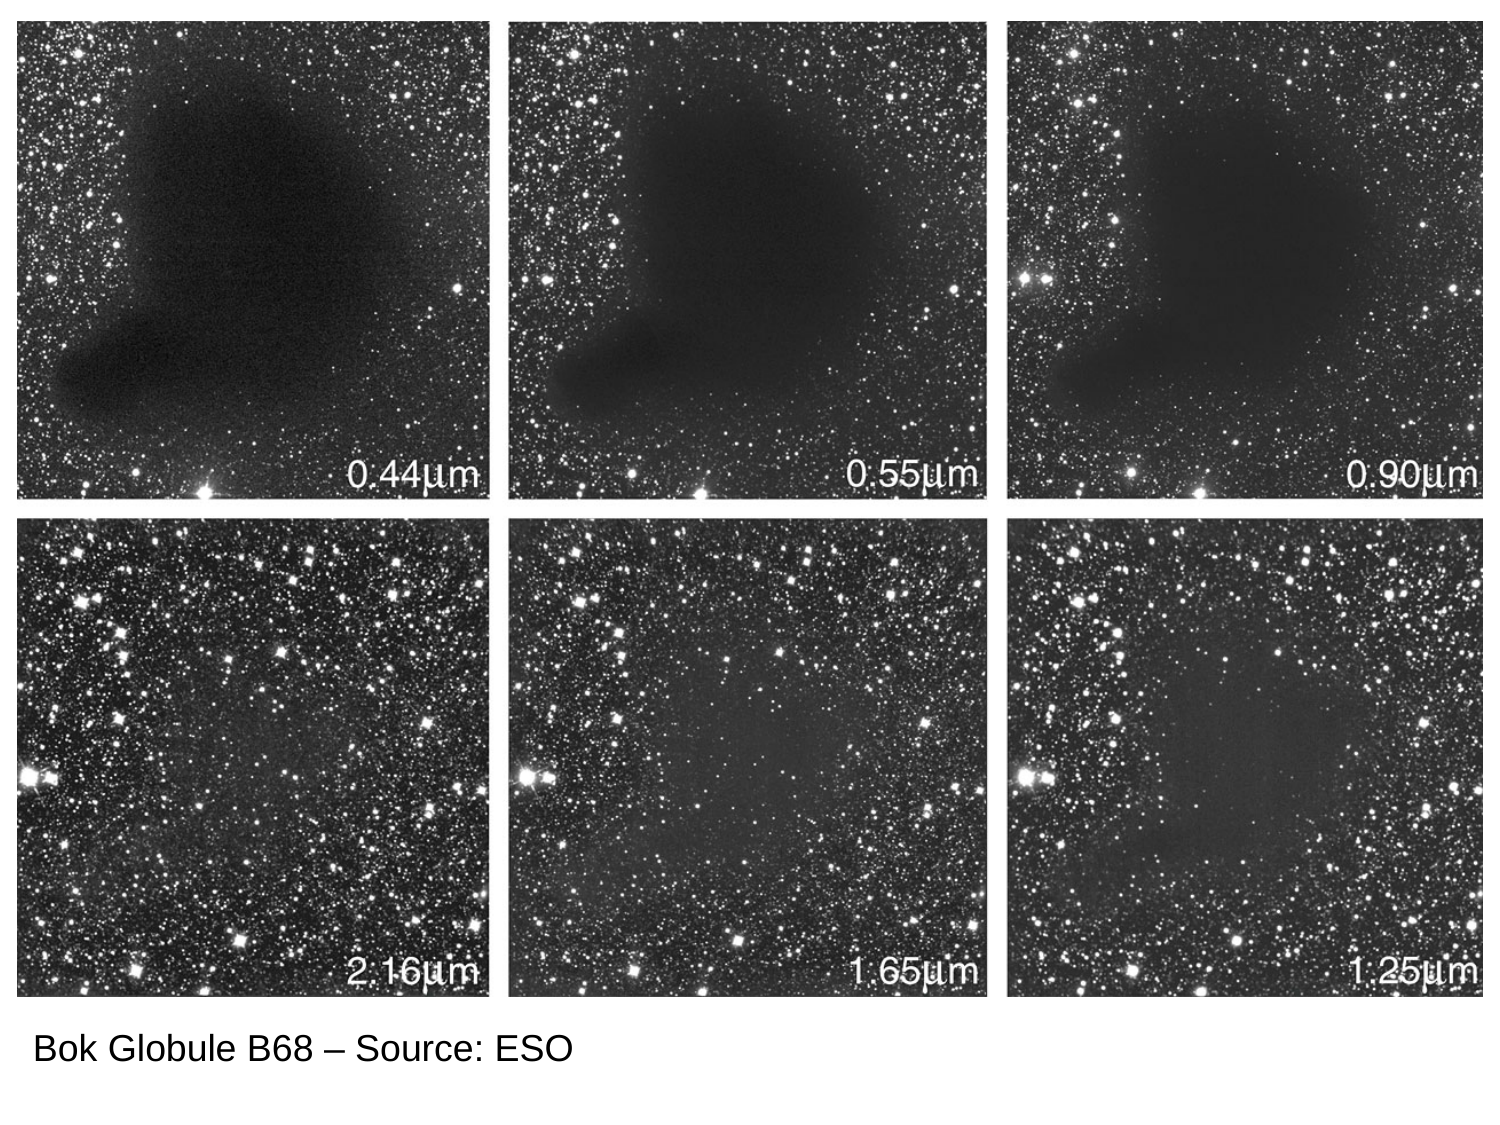

#
Bok Globule B68 – Source: ESO